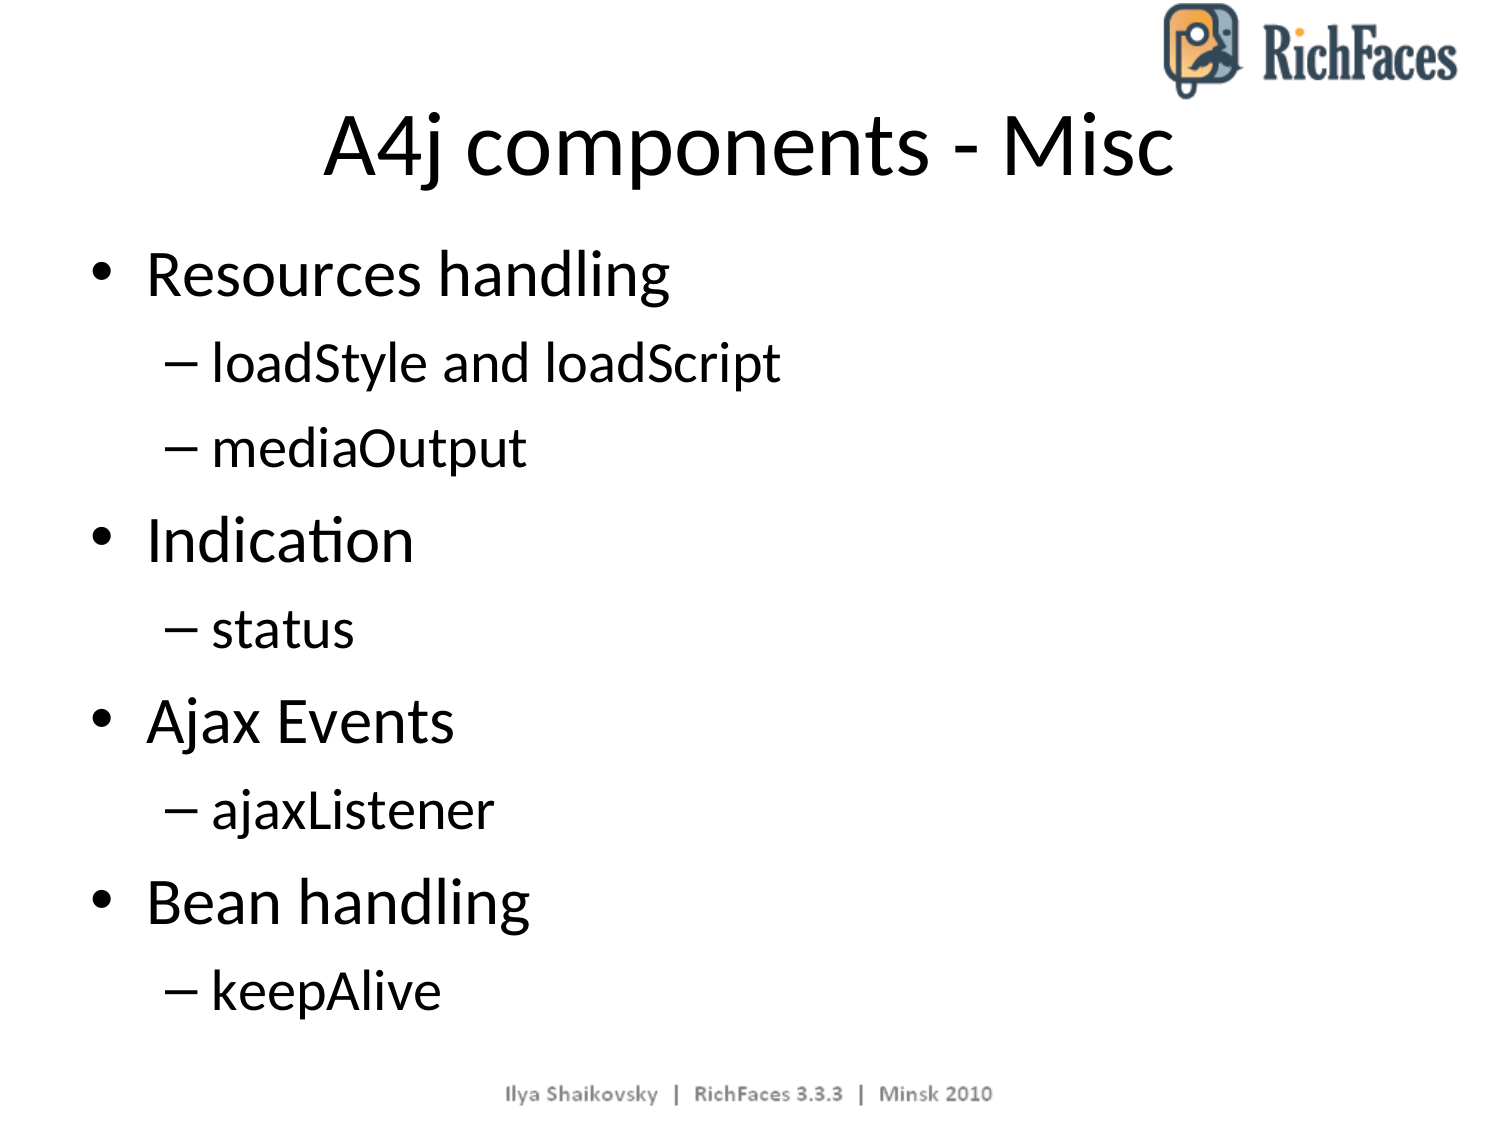

# A4j components - Misc
Resources handling
loadStyle and loadScript
mediaOutput
Indication
status
Ajax Events
ajaxListener
Bean handling
keepAlive